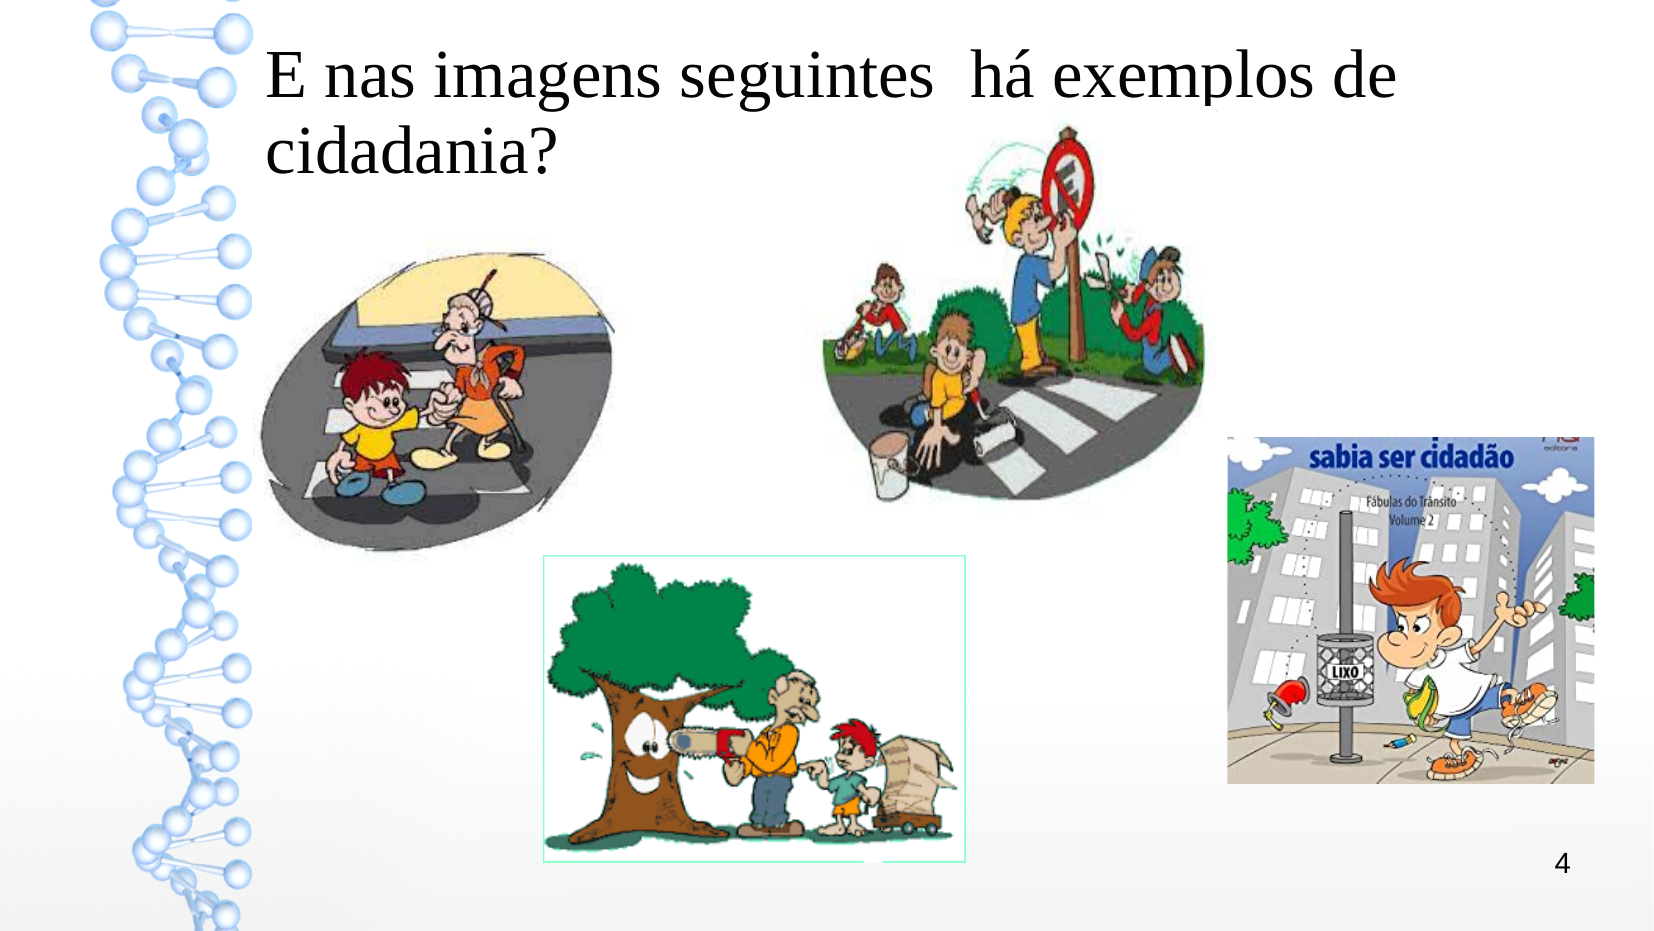

# E nas imagens seguintes há exemplos de cidadania?
4